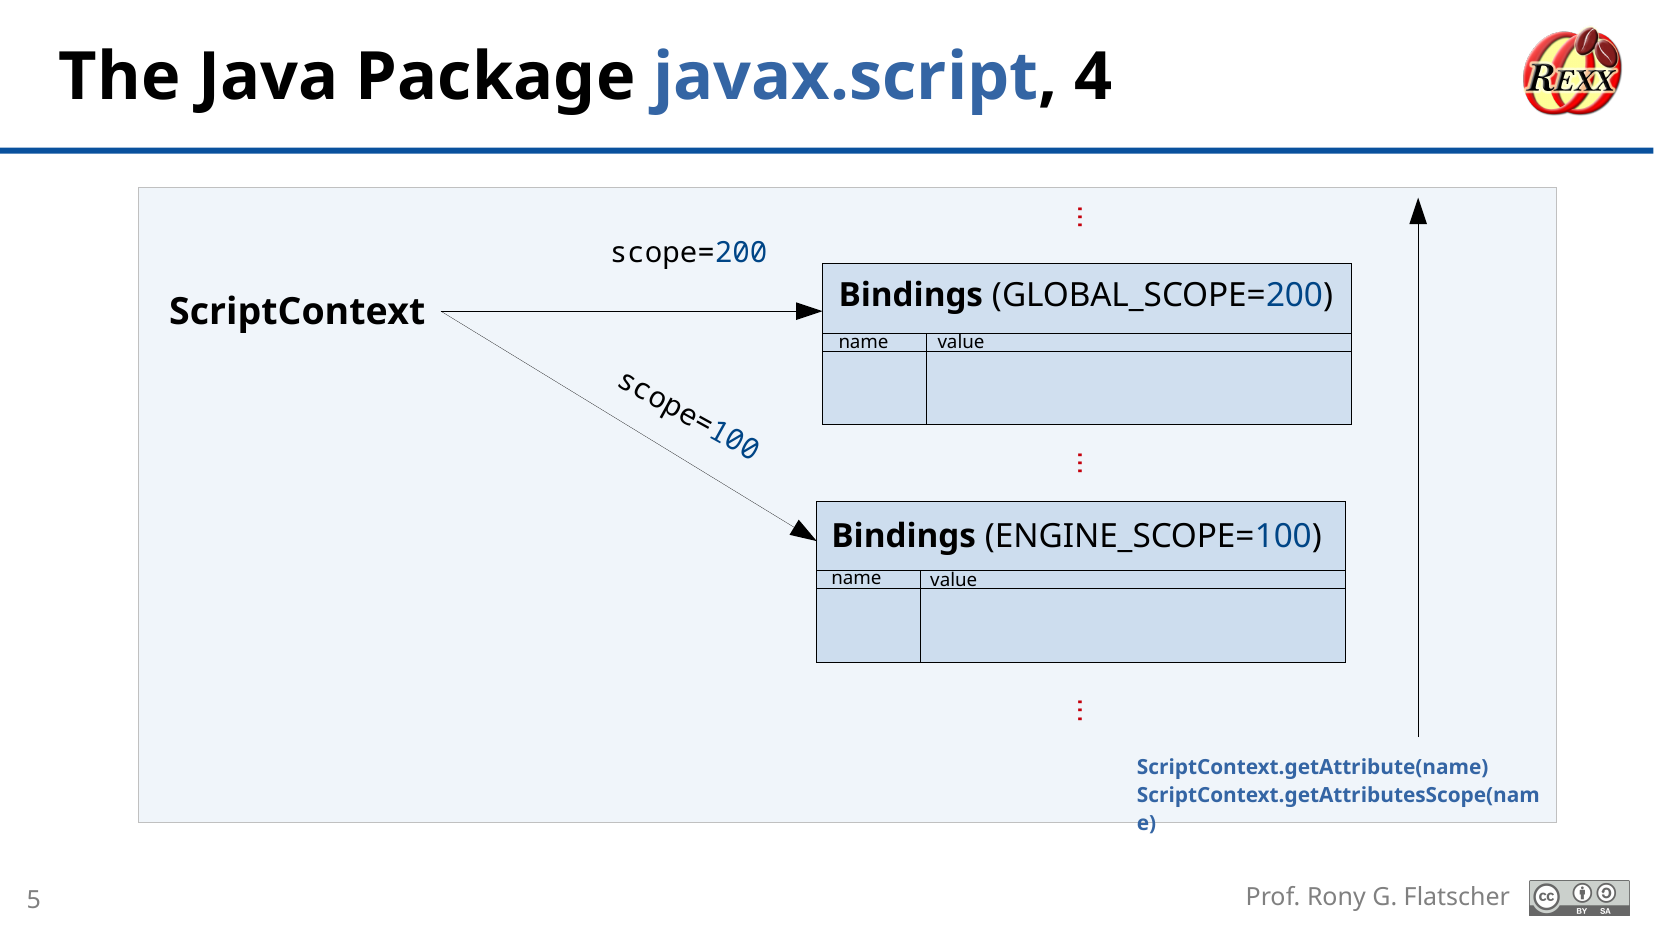

# The Java Package javax.script, 4
...
...
...
scope=200
Bindings (GLOBAL_SCOPE=200)
name
value
ScriptContext
scope=100
Bindings (ENGINE_SCOPE=100)
name
value
ScriptContext.getAttribute(name)
ScriptContext.getAttributesScope(name)